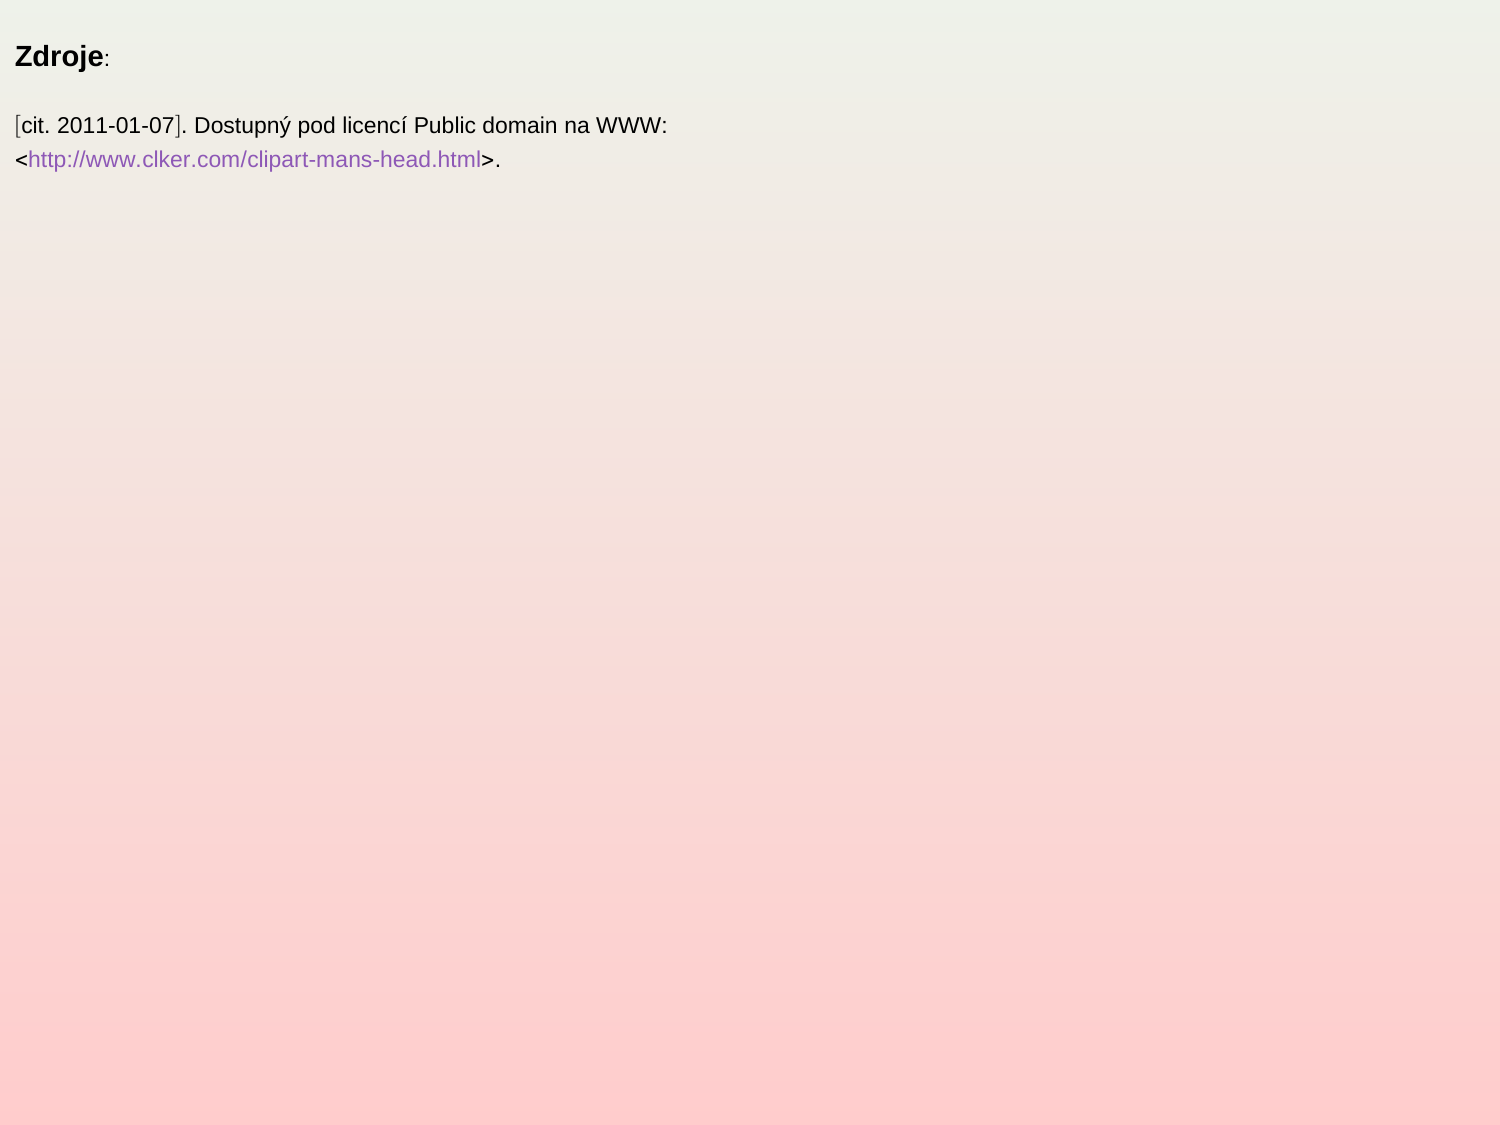

Zdroje:
cit. 2011-01-07. Dostupný pod licencí Public domain na WWW:
http://www.clker.com/clipart-mans-head.html.